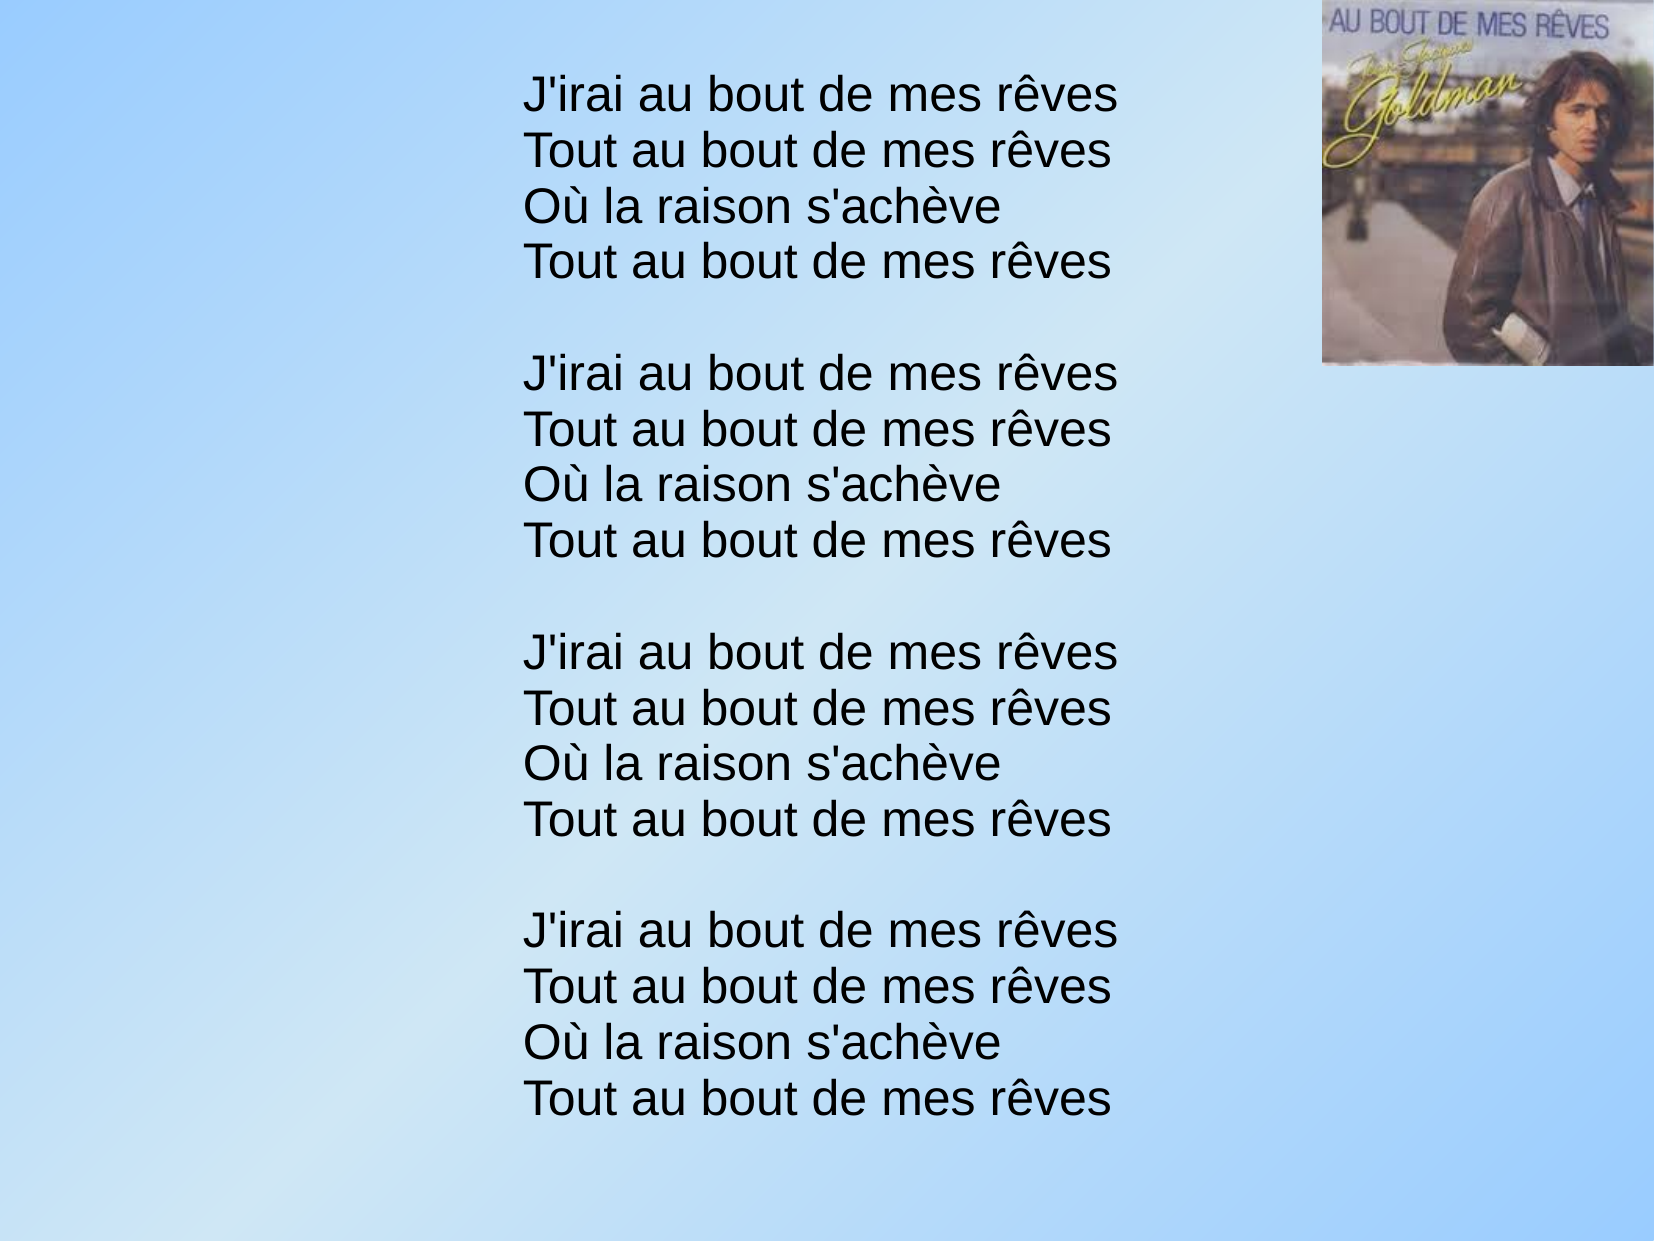

J'irai au bout de mes rêves
Tout au bout de mes rêves
Où la raison s'achève
Tout au bout de mes rêves
J'irai au bout de mes rêves
Tout au bout de mes rêves
Où la raison s'achève
Tout au bout de mes rêves
J'irai au bout de mes rêves
Tout au bout de mes rêves
Où la raison s'achève
Tout au bout de mes rêves
J'irai au bout de mes rêves
Tout au bout de mes rêves
Où la raison s'achève
Tout au bout de mes rêves